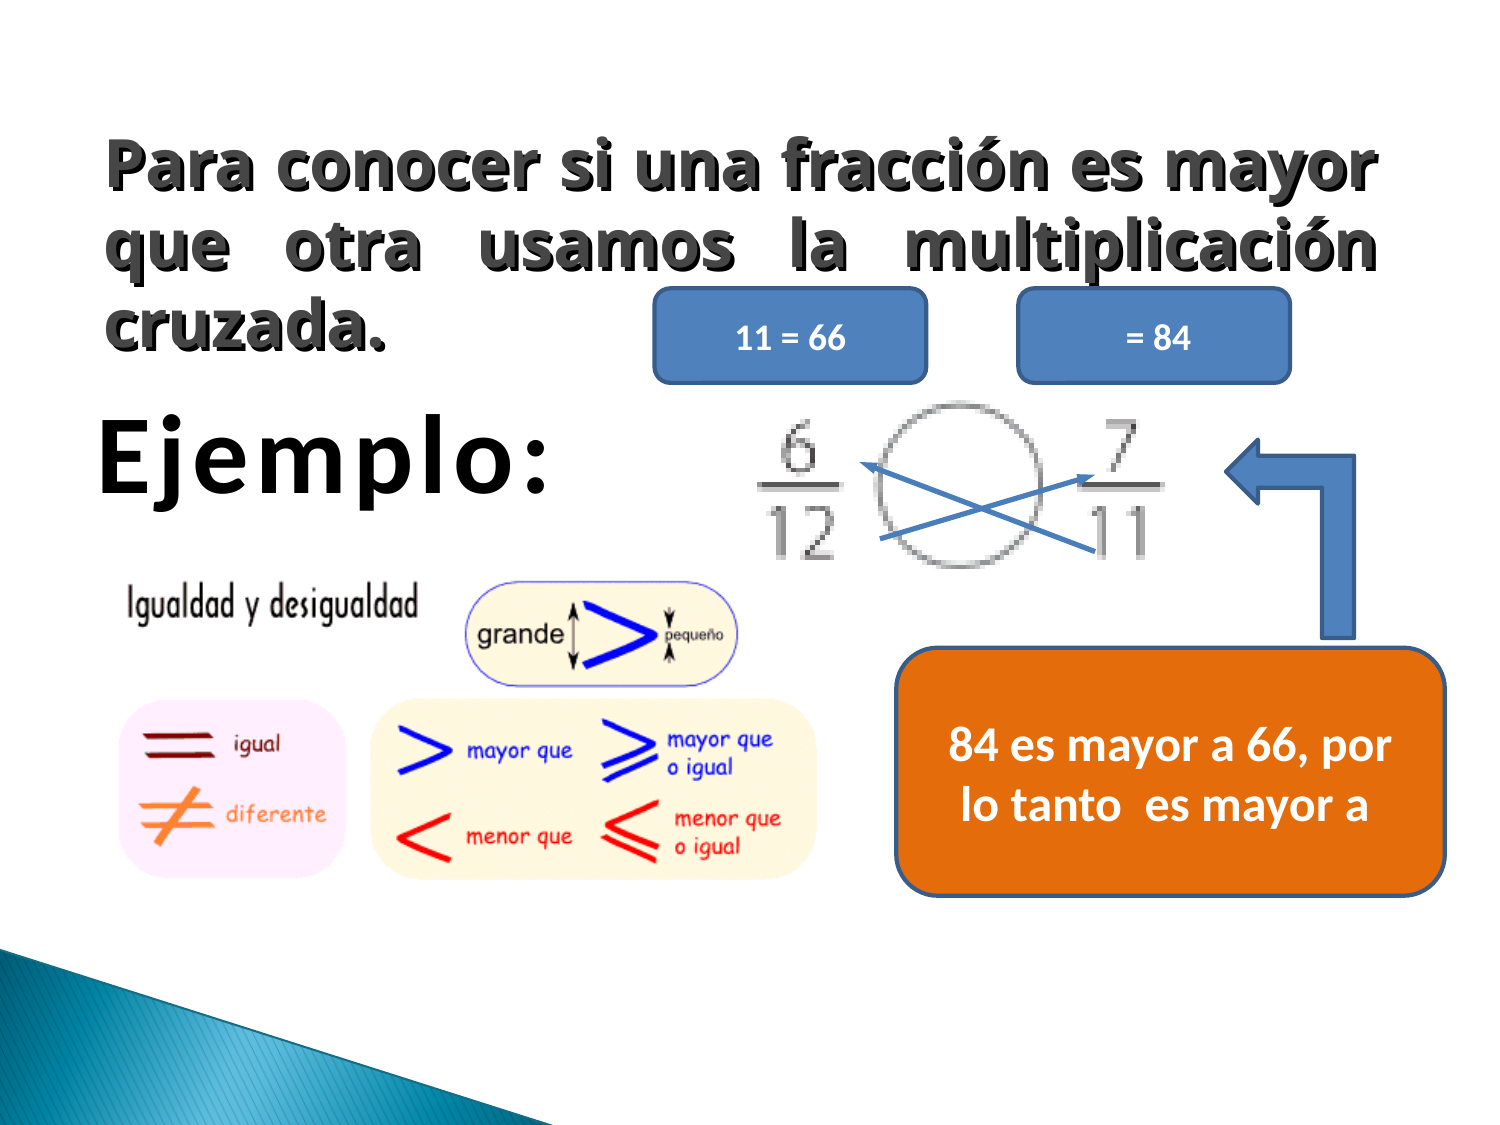

# Para conocer si una fracción es mayor que otra usamos la multiplicación cruzada.
11 = 66
 = 84
Ejemplo:
84 es mayor a 66, por lo tanto es mayor a